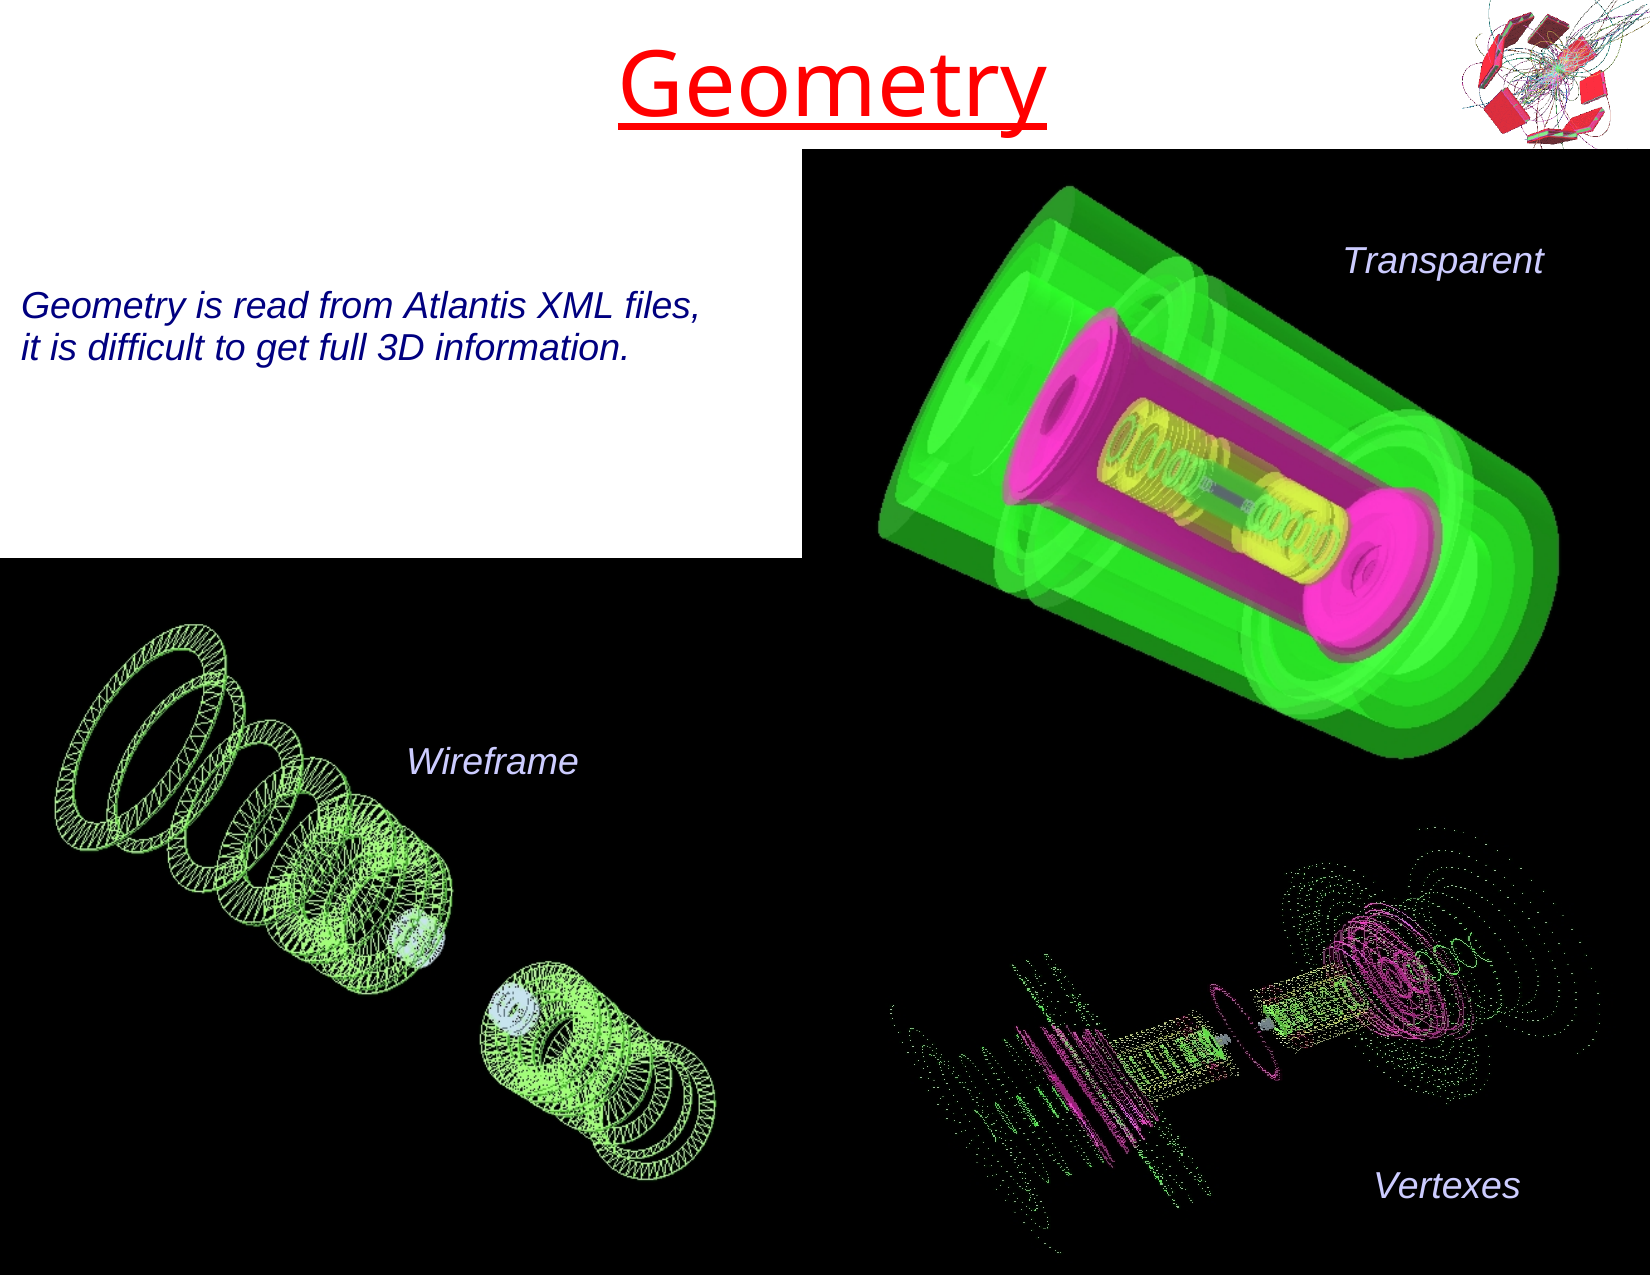

# Geometry
Transparent
Geometry is read from Atlantis XML files,
it is difficult to get full 3D information.
Wireframe
Vertexes